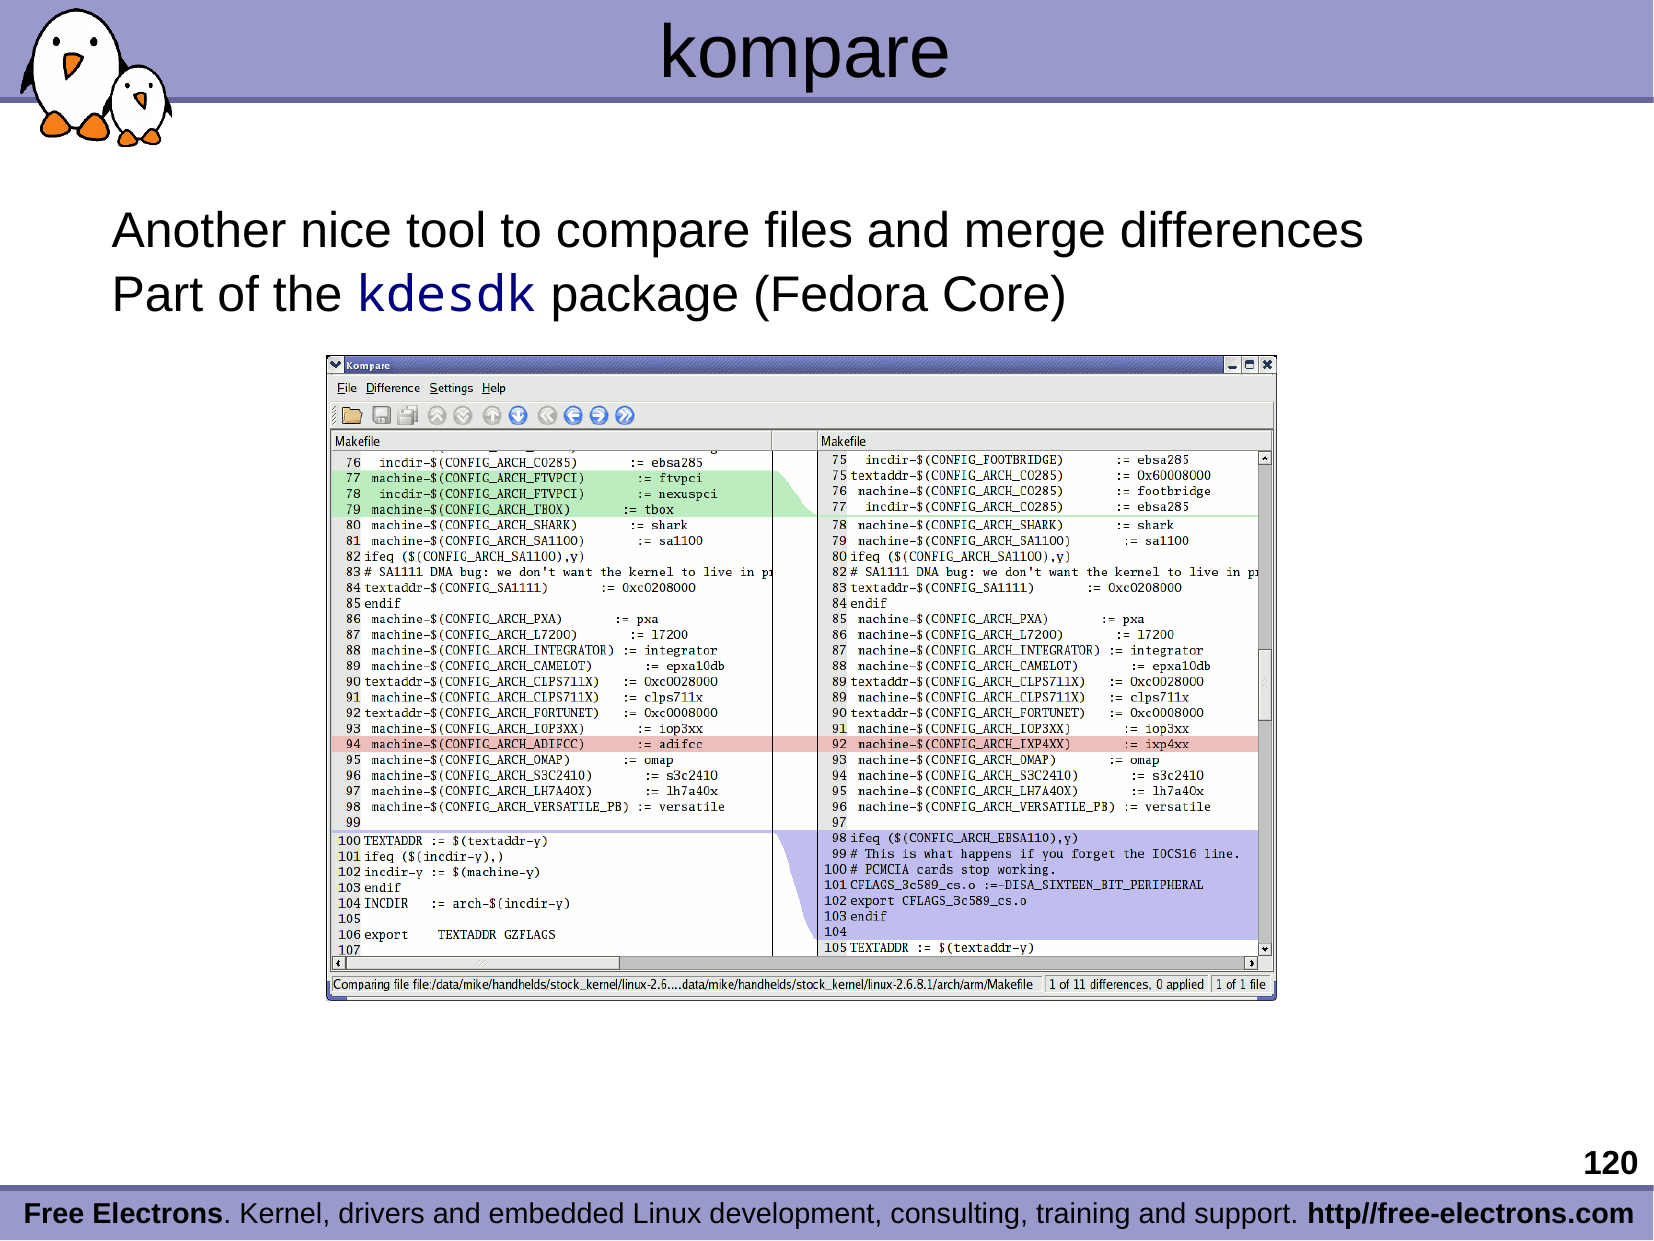

# kompare
Another nice tool to compare files and merge differences
Part of the kdesdk package (Fedora Core)